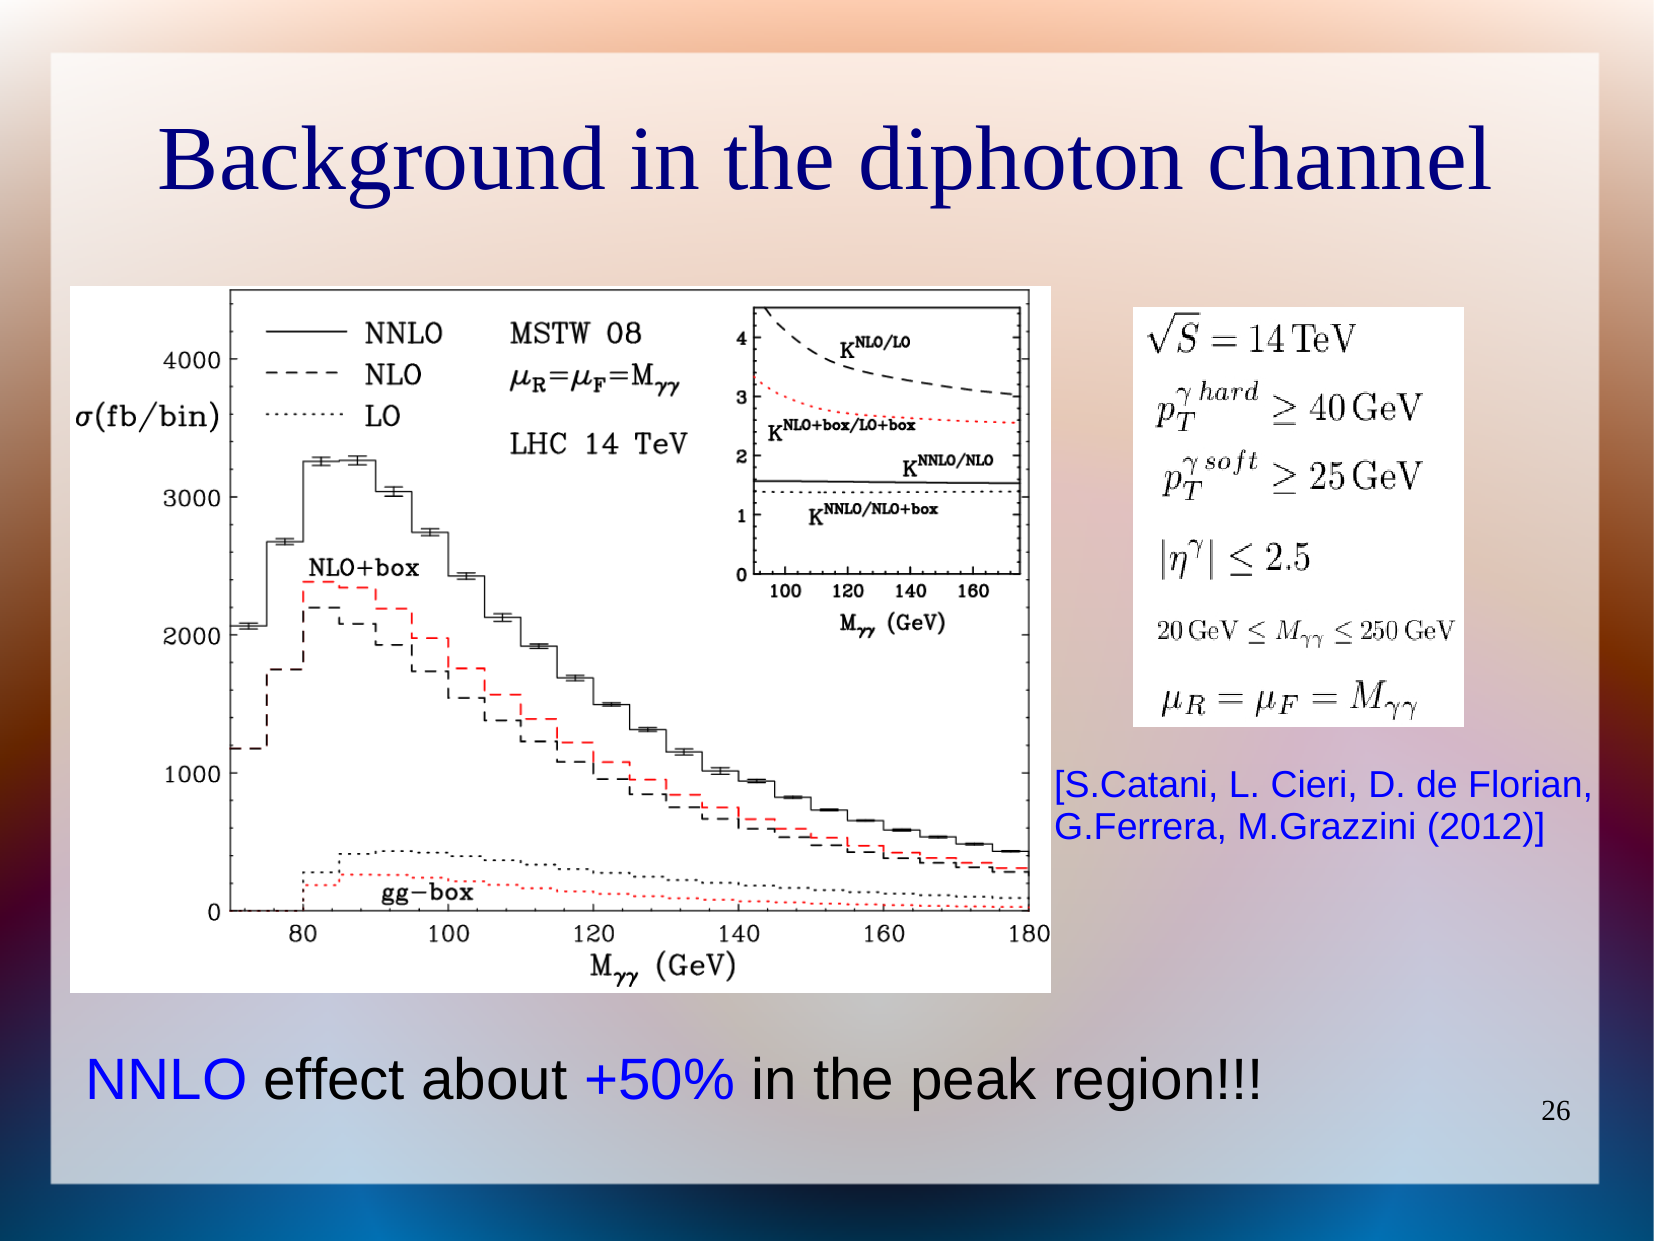

# Background in the diphoton channel
[S.Catani, L. Cieri, D. de Florian, G.Ferrera, M.Grazzini (2012)]
NNLO effect about +50% in the peak region!!!
26